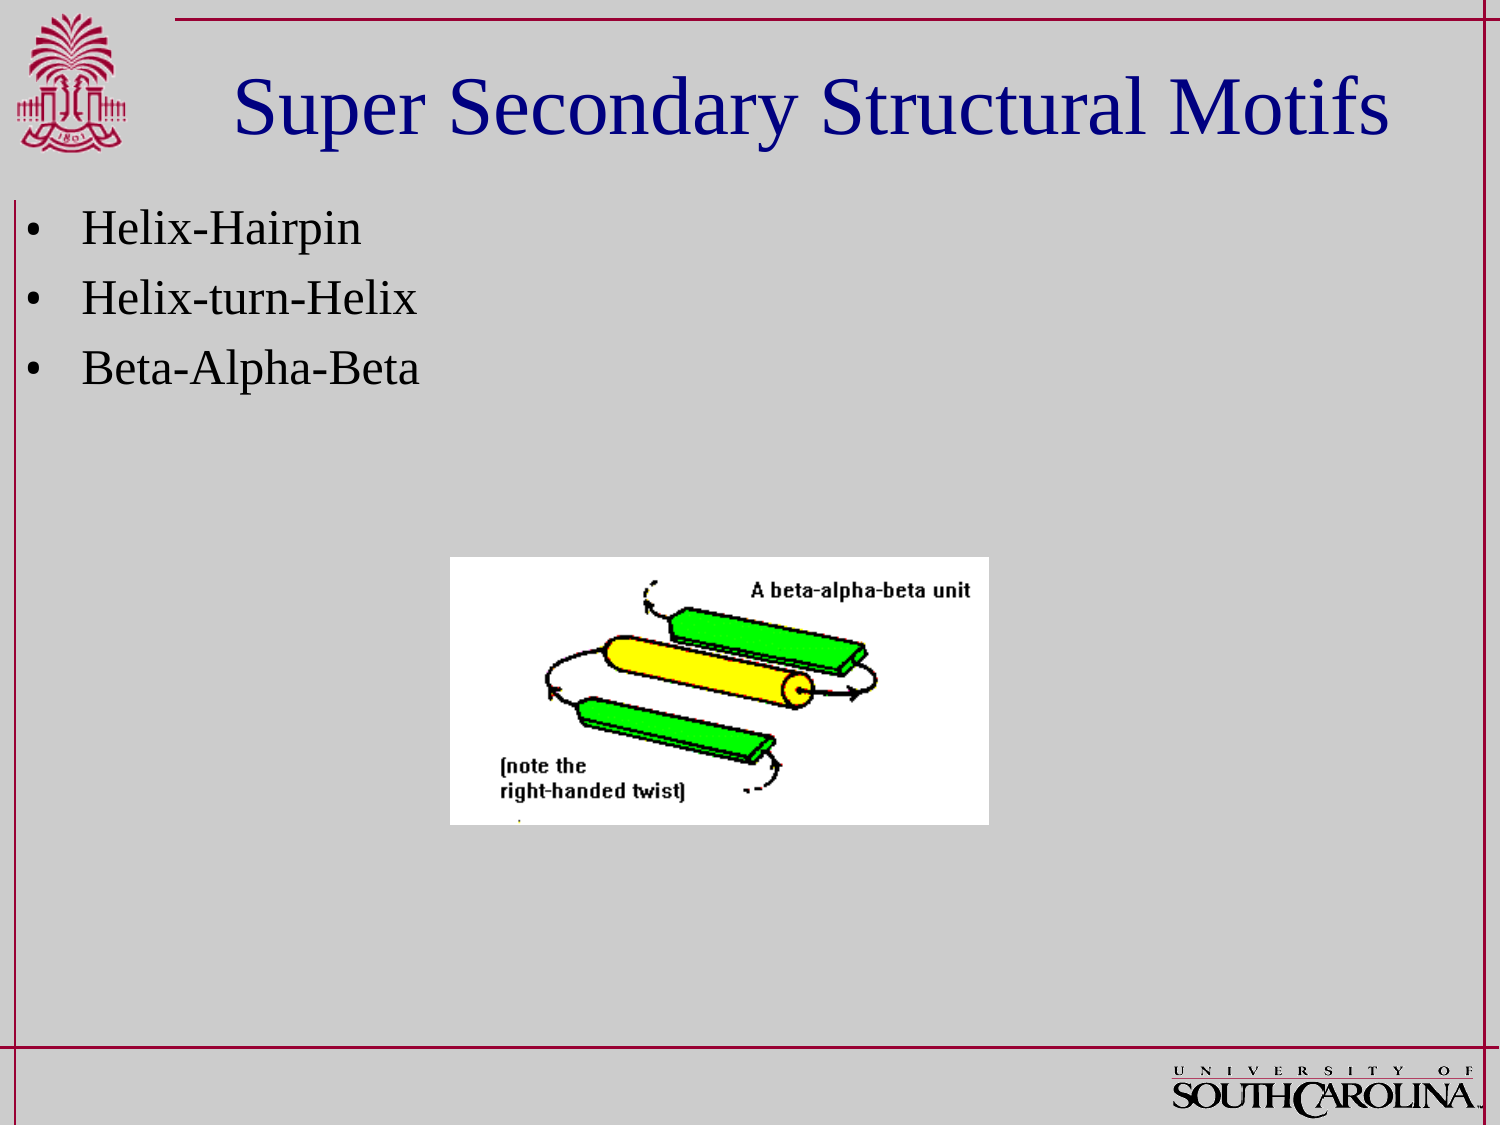

# Super Secondary Structural Motifs
Helix-Hairpin
Helix-turn-Helix
Beta-Alpha-Beta